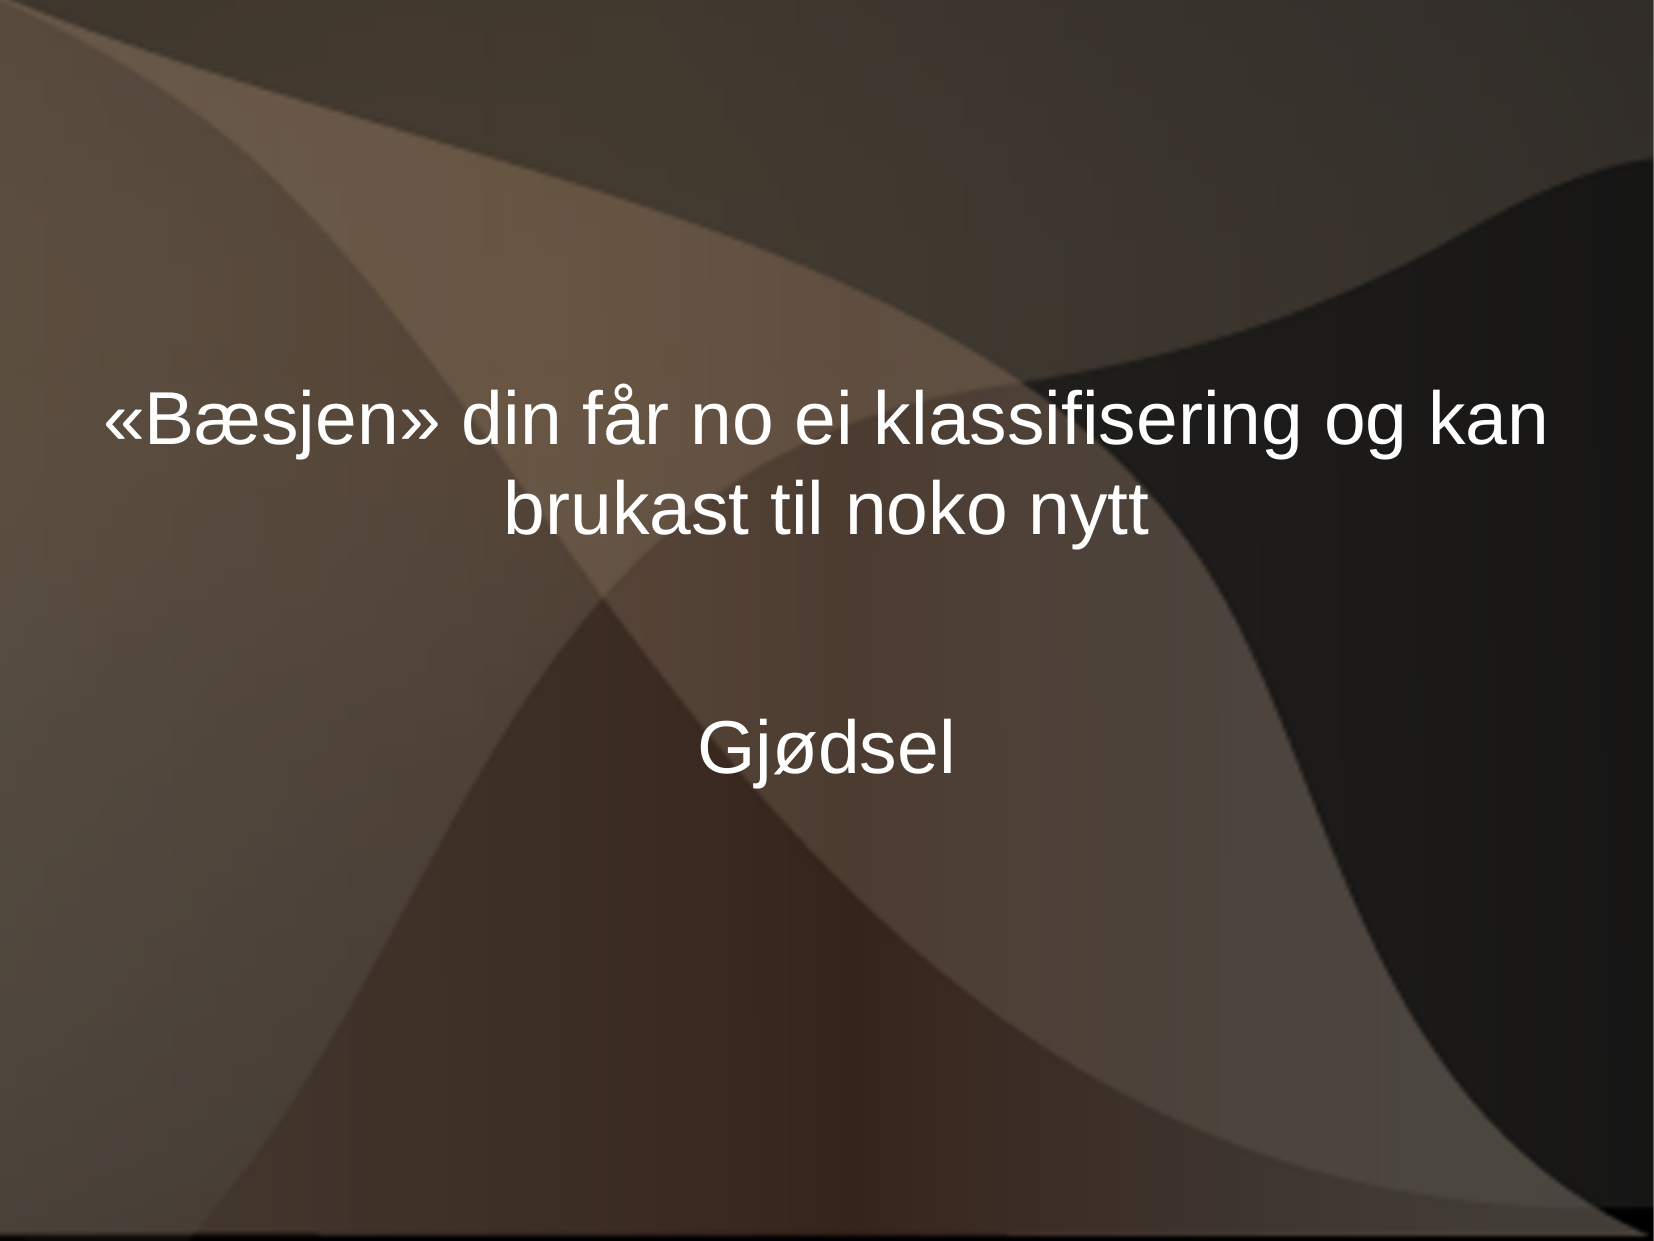

# «Bæsjen» din får no ei klassifisering og kan brukast til noko nytt
Gjødsel